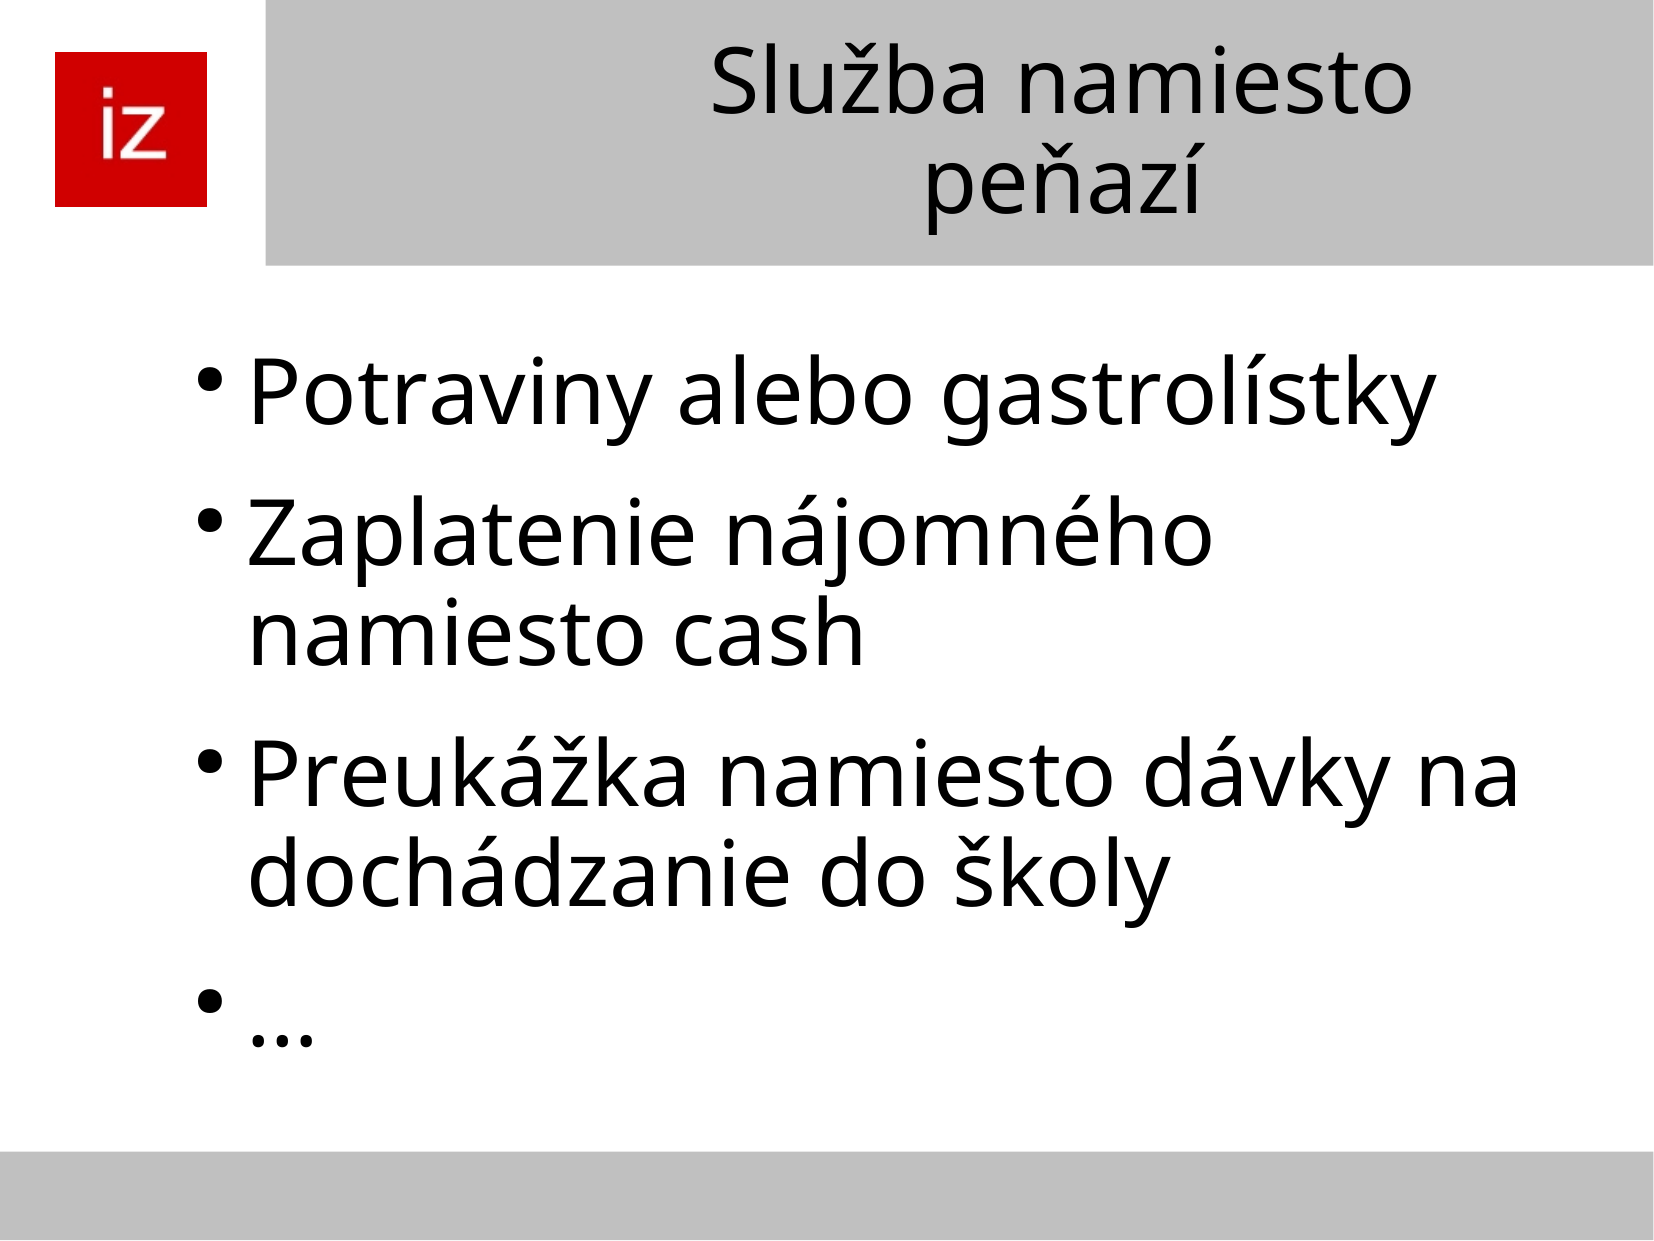

# Služba namiesto peňazí
Potraviny alebo gastrolístky
Zaplatenie nájomného namiesto cash
Preukážka namiesto dávky na dochádzanie do školy
…